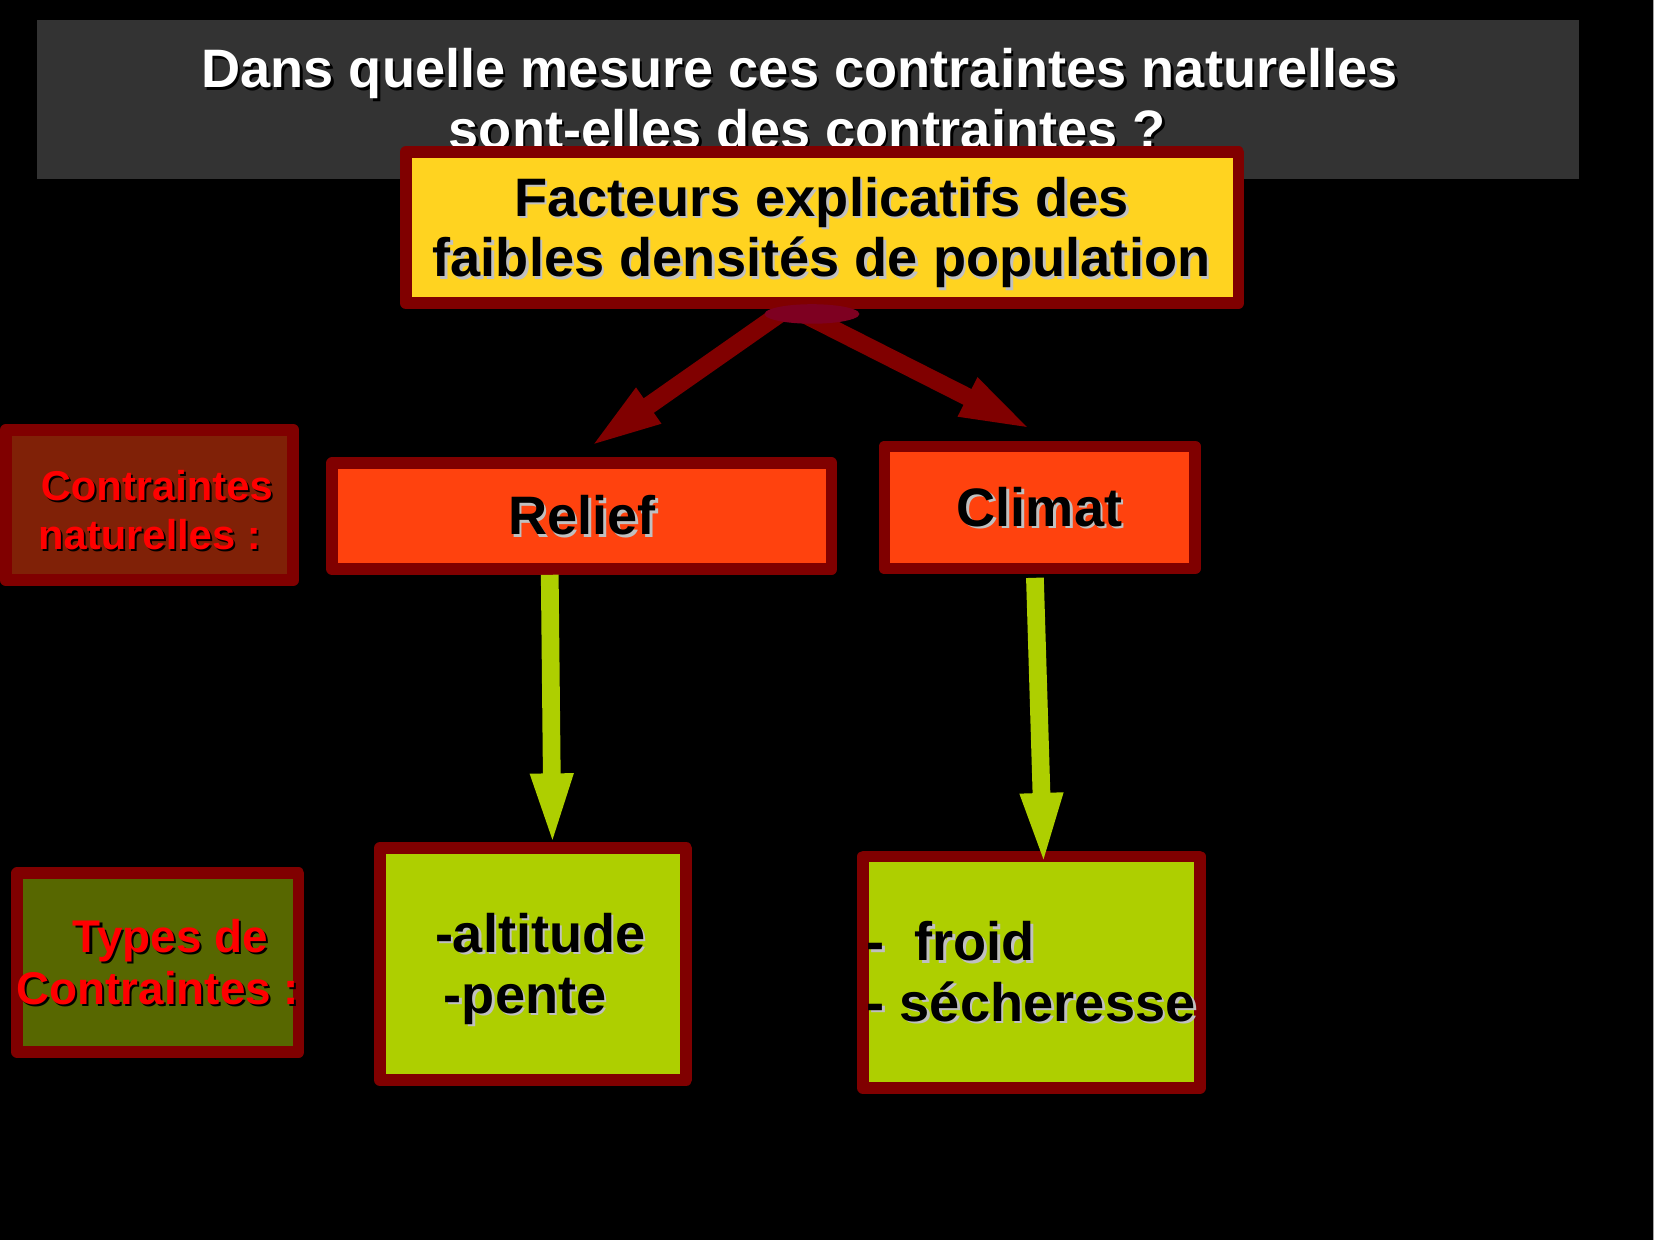

Dans quelle mesure ces contraintes naturelles
sont-elles des contraintes ?
Facteurs explicatifs des
faibles densités de population
 Contraintes
naturelles :
Climat
Relief
 -altitude
-pente
- froid
- sécheresse
 Types de
Contraintes :